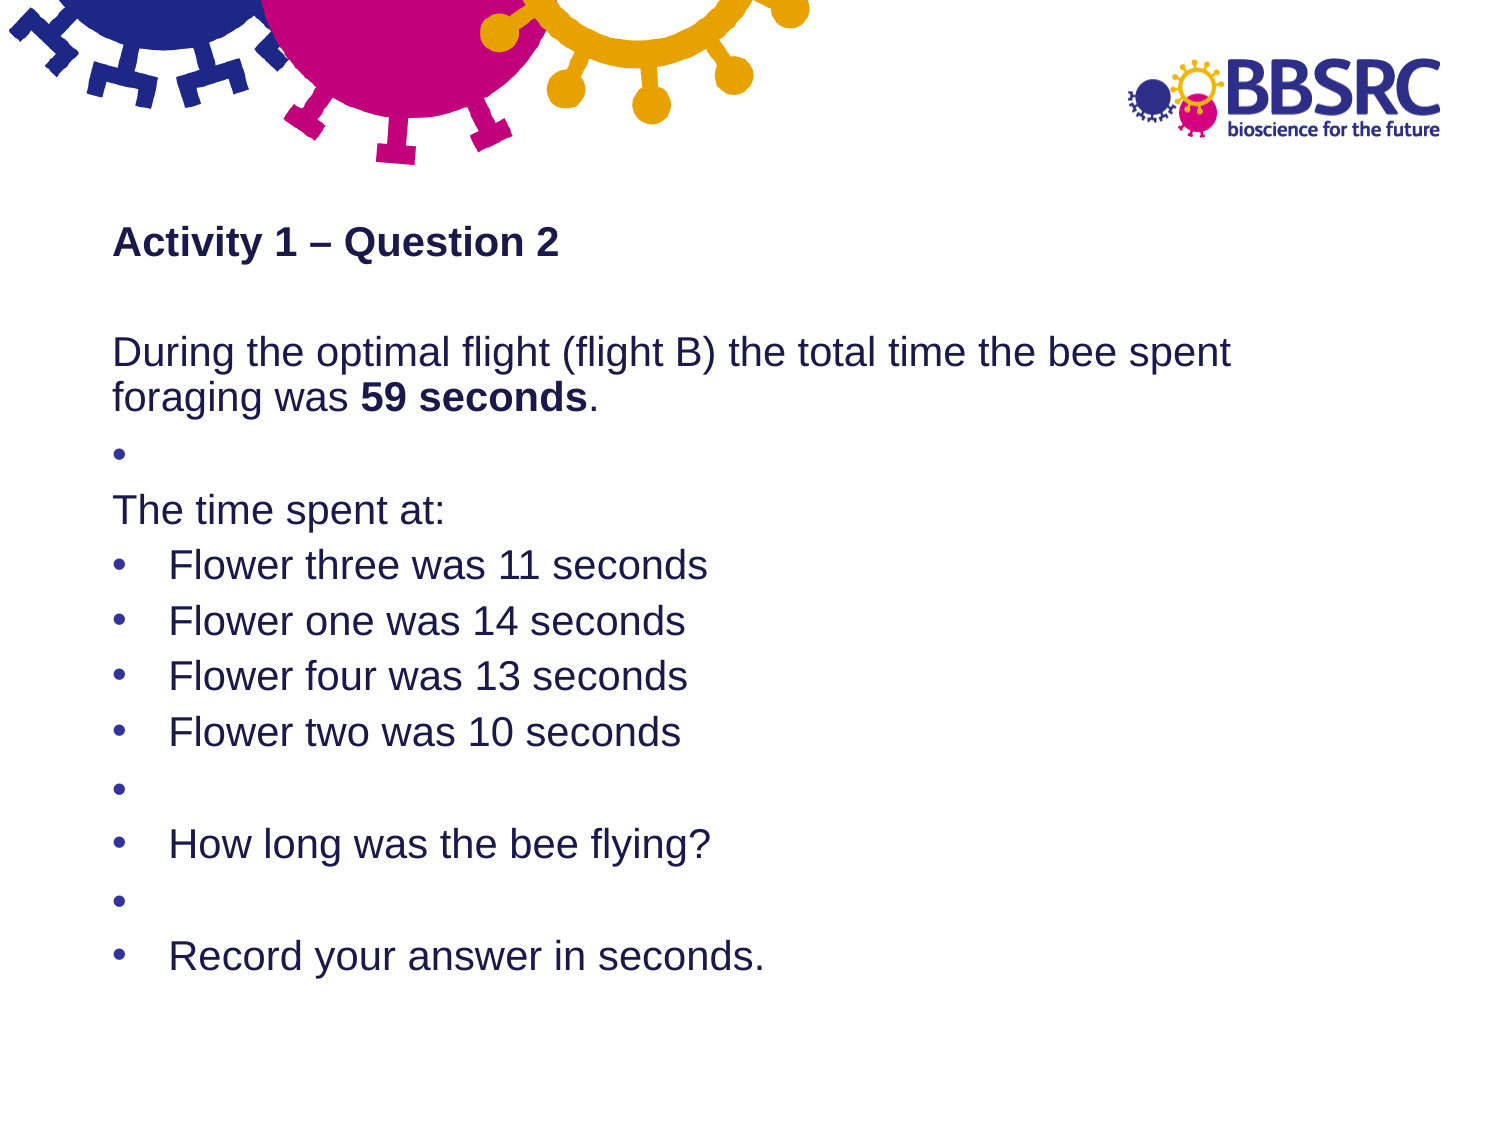

# Activity 1 – Question 2
During the optimal flight (flight B) the total time the bee spent foraging was 59 seconds.
The time spent at:
Flower three was 11 seconds
Flower one was 14 seconds
Flower four was 13 seconds
Flower two was 10 seconds
How long was the bee flying?
Record your answer in seconds.